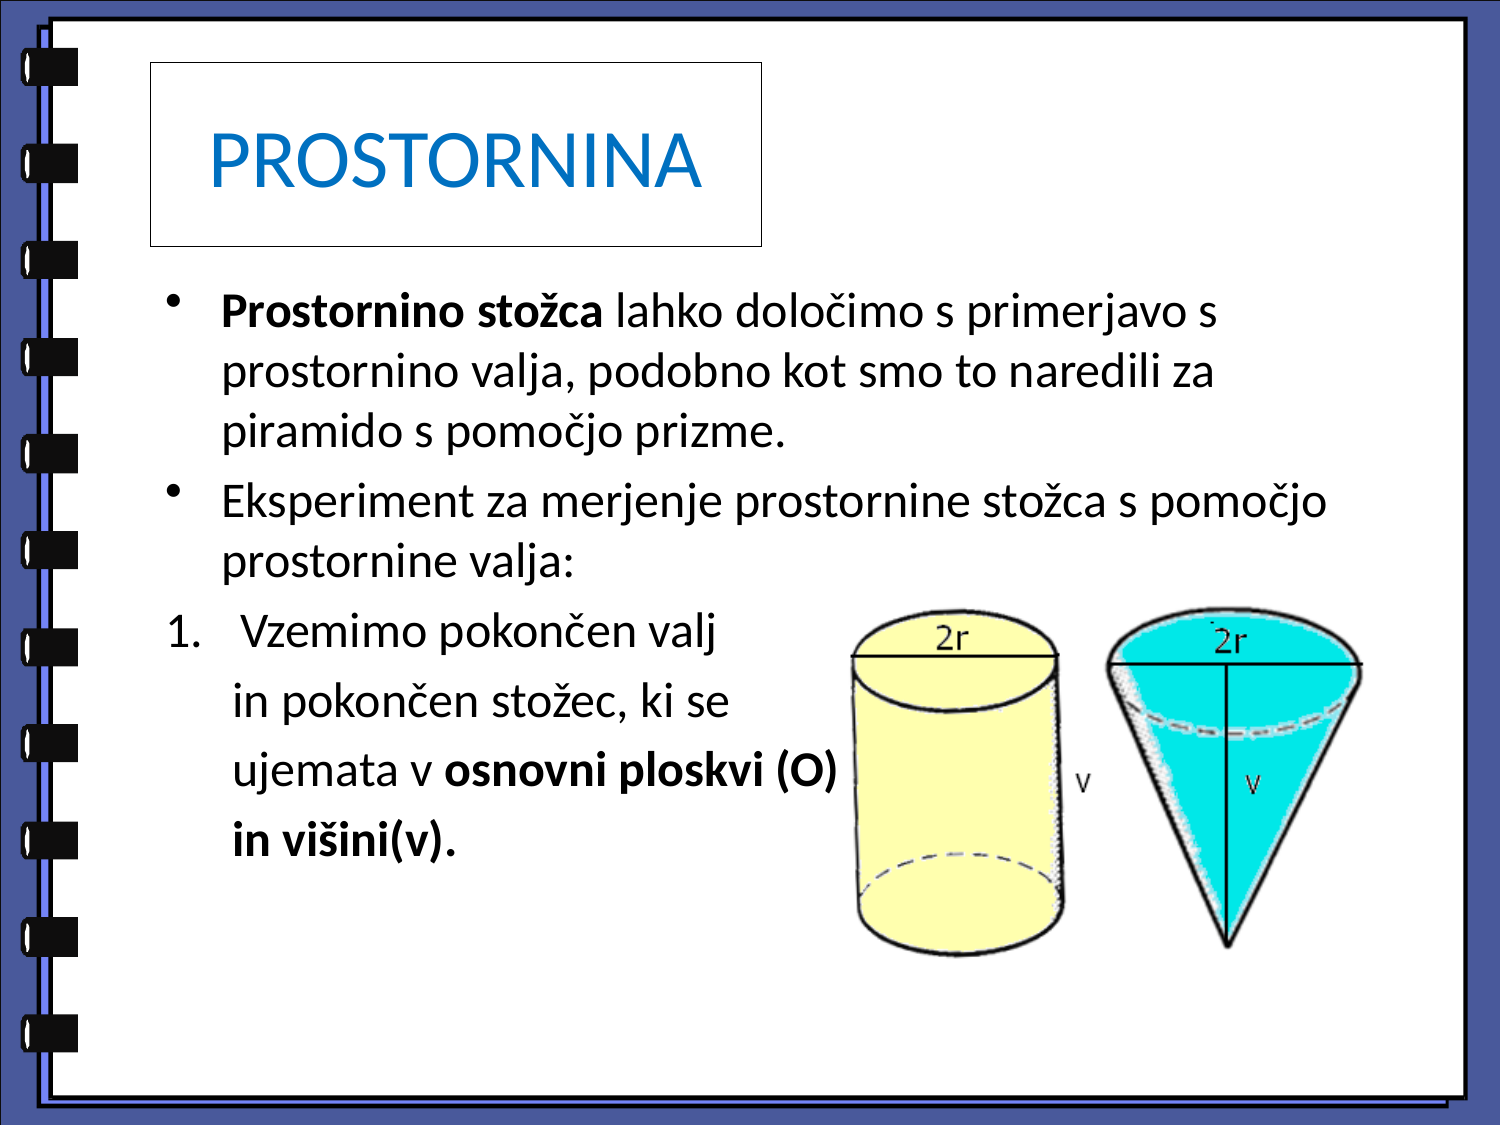

# PROSTORNINA
Prostornino stožca lahko določimo s primerjavo s prostornino valja, podobno kot smo to naredili za piramido s pomočjo prizme.
Eksperiment za merjenje prostornine stožca s pomočjo prostornine valja:
Vzemimo pokončen valj
 in pokončen stožec, ki se
 ujemata v osnovni ploskvi (O)
 in višini(v).